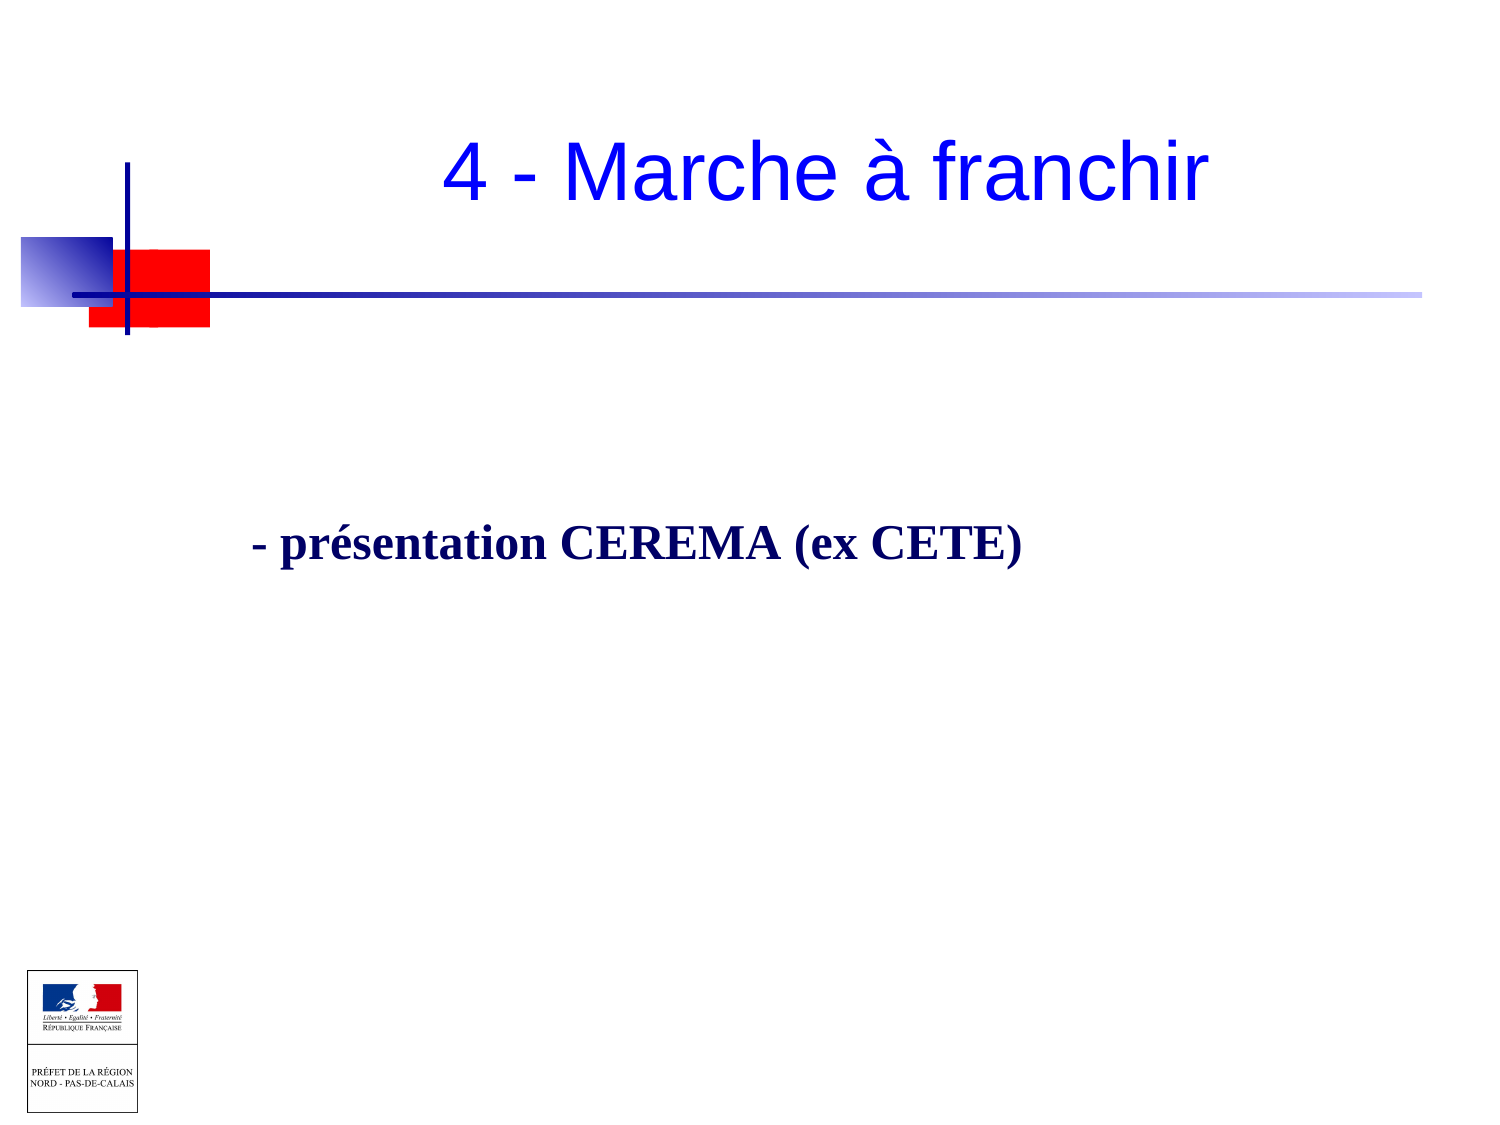

# 4 - Marche à franchir
- présentation CEREMA (ex CETE)